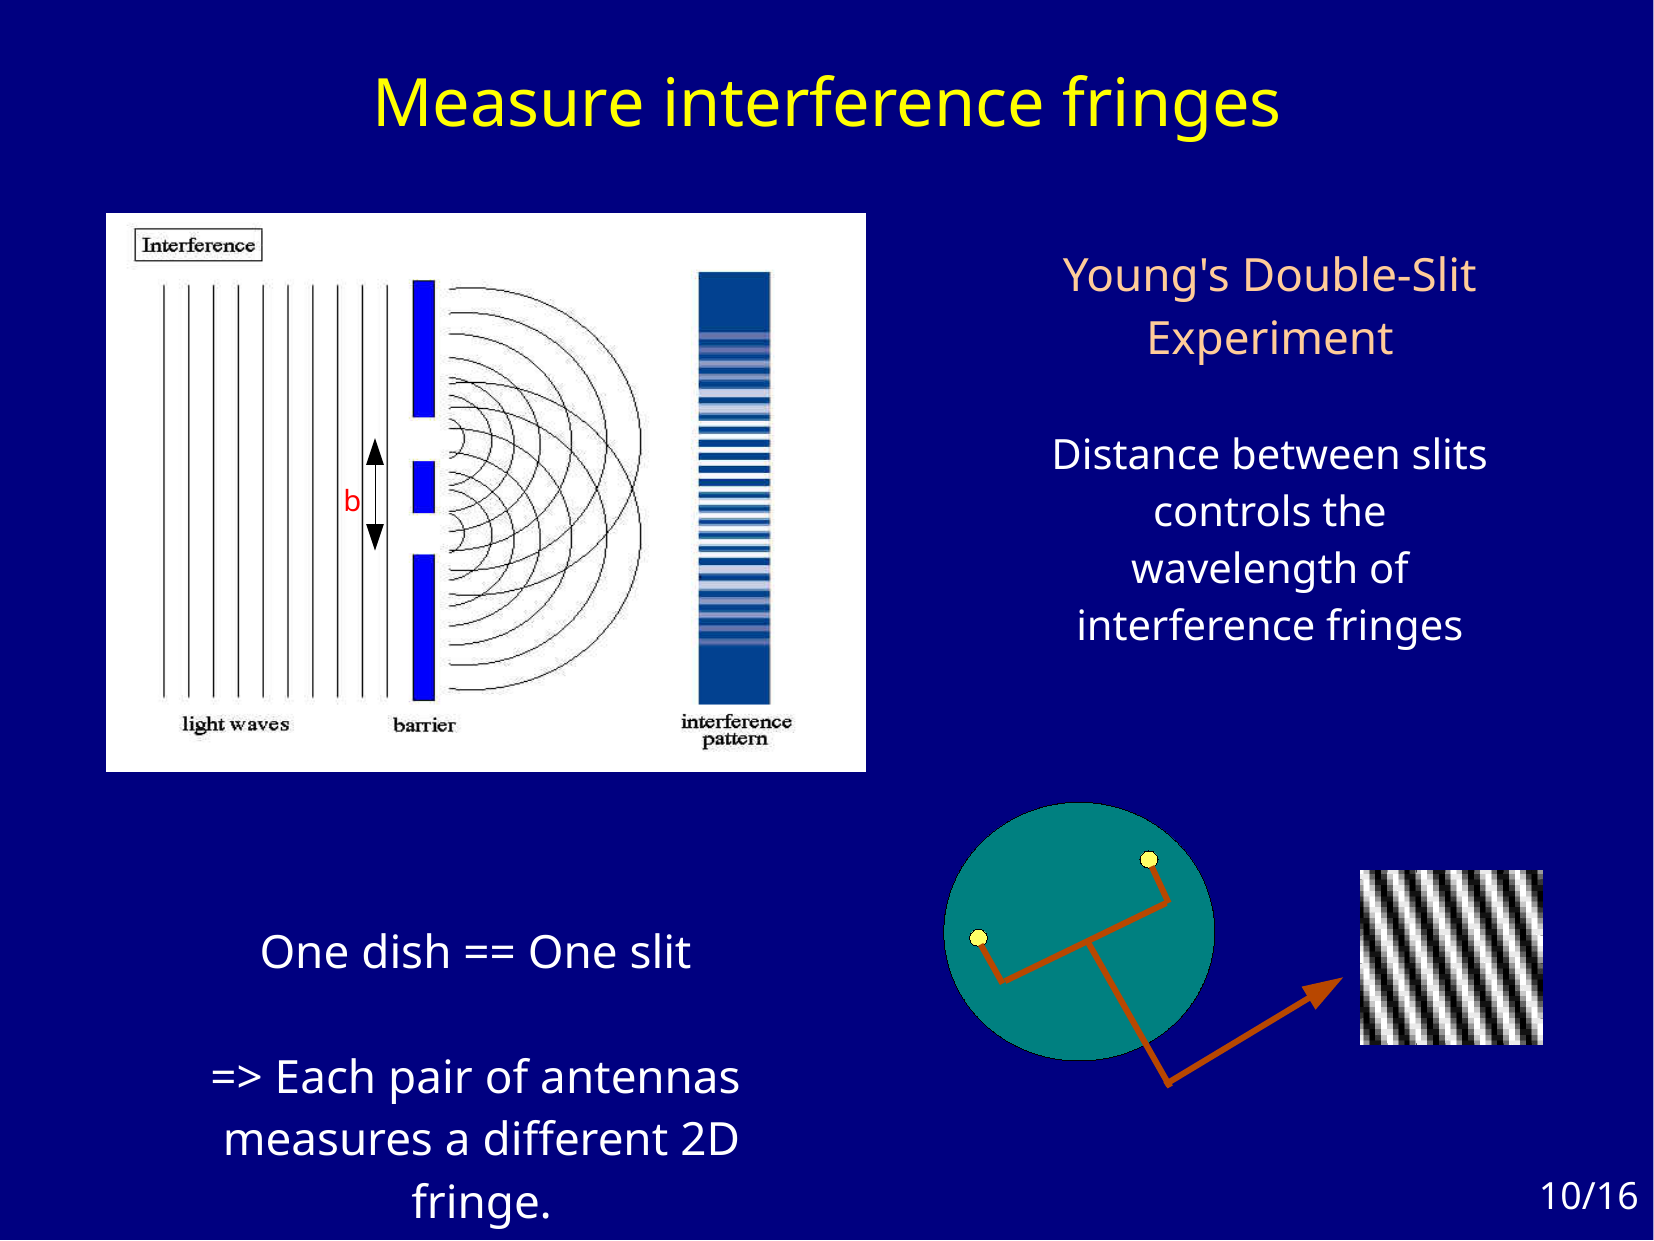

# Measure interference fringes
Young's Double-Slit Experiment
Distance between slits controls the wavelength of interference fringes
b
One dish == One slit
=> Each pair of antennas
measures a different 2D fringe.